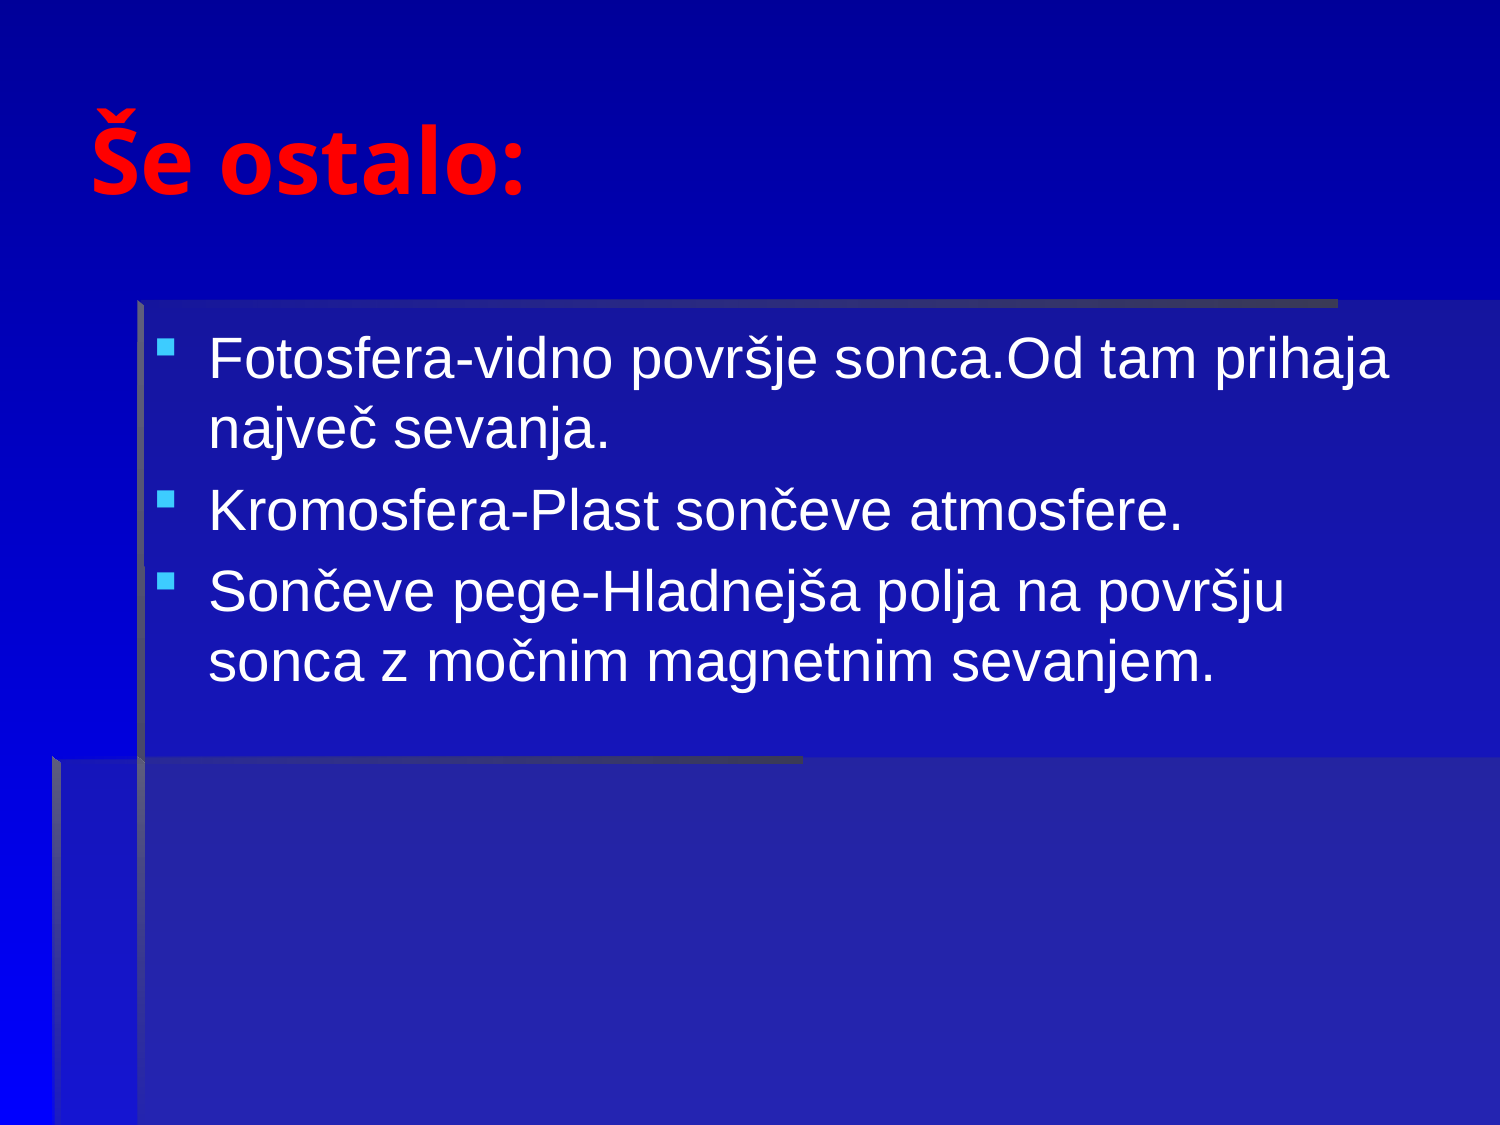

# Še ostalo:
Fotosfera-vidno površje sonca.Od tam prihaja največ sevanja.
Kromosfera-Plast sončeve atmosfere.
Sončeve pege-Hladnejša polja na površju sonca z močnim magnetnim sevanjem.